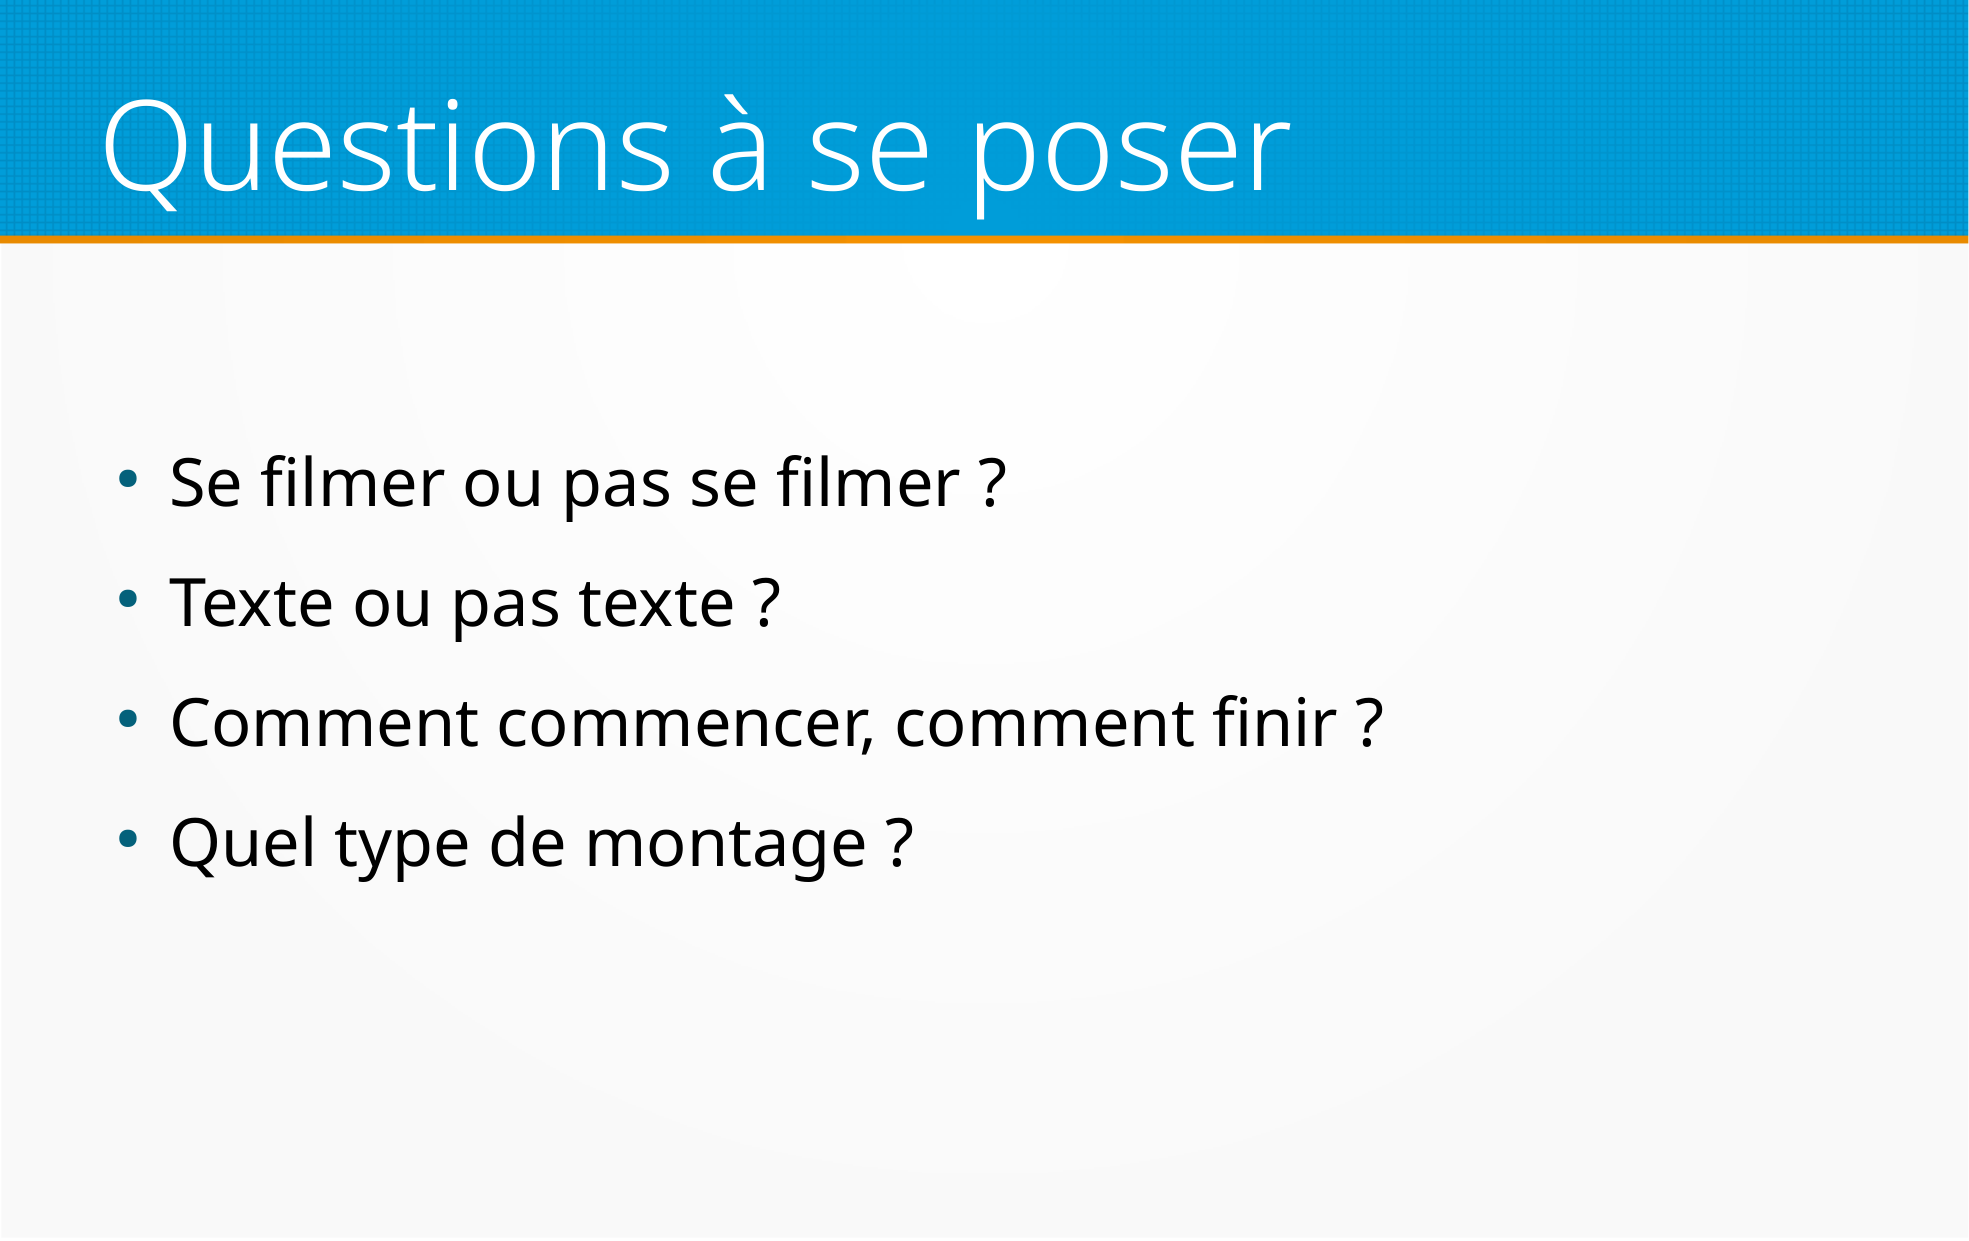

# Questions à se poser
Se filmer ou pas se filmer ?
Texte ou pas texte ?
Comment commencer, comment finir ?
Quel type de montage ?